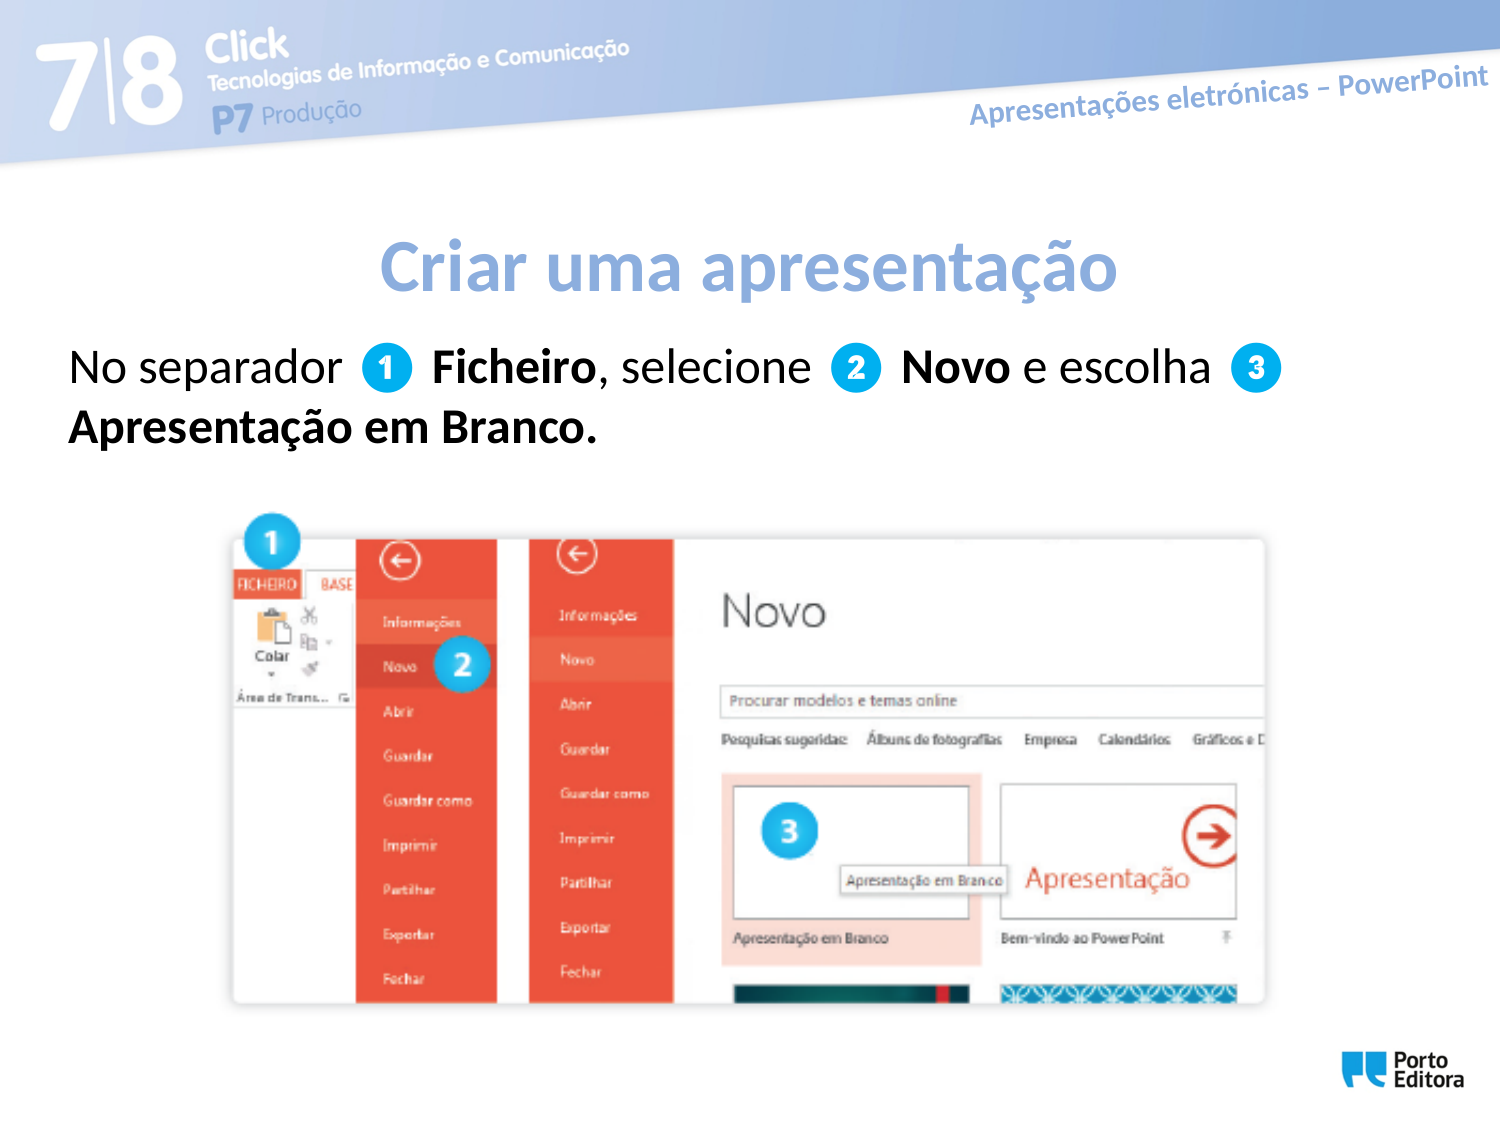

Apresentações eletrónicas – PowerPoint
Criar uma apresentação
No separador ❶ Ficheiro, selecione ❷ Novo e escolha ❸ Apresentação em Branco.